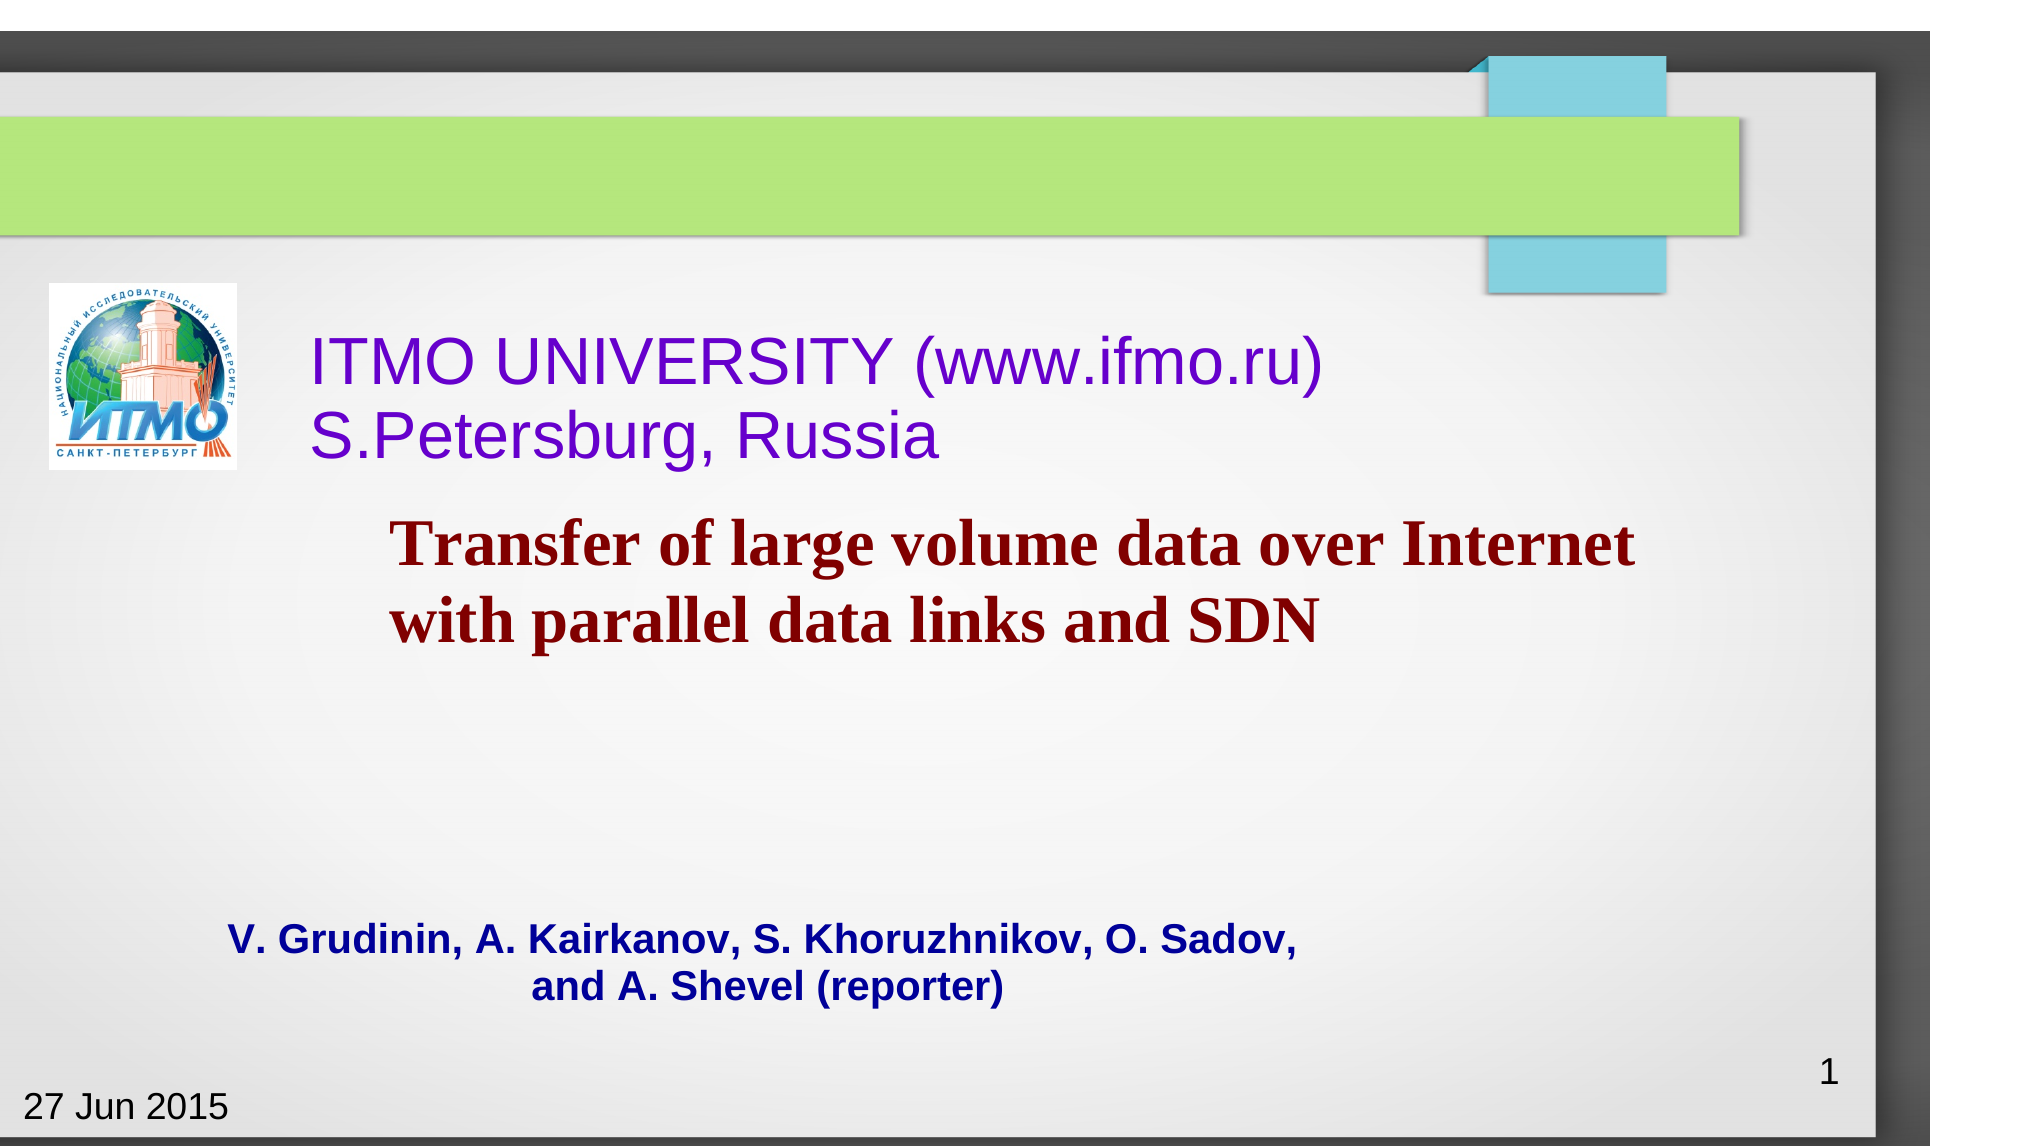

#
ITMO UNIVERSITY (www.ifmo.ru)
S.Petersburg, Russia
Transfer of large volume data over Internet
with parallel data links and SDN
V. Grudinin, A. Kairkanov, S. Khoruzhnikov, O. Sadov,
and A. Shevel (reporter)
1
23th May 2014